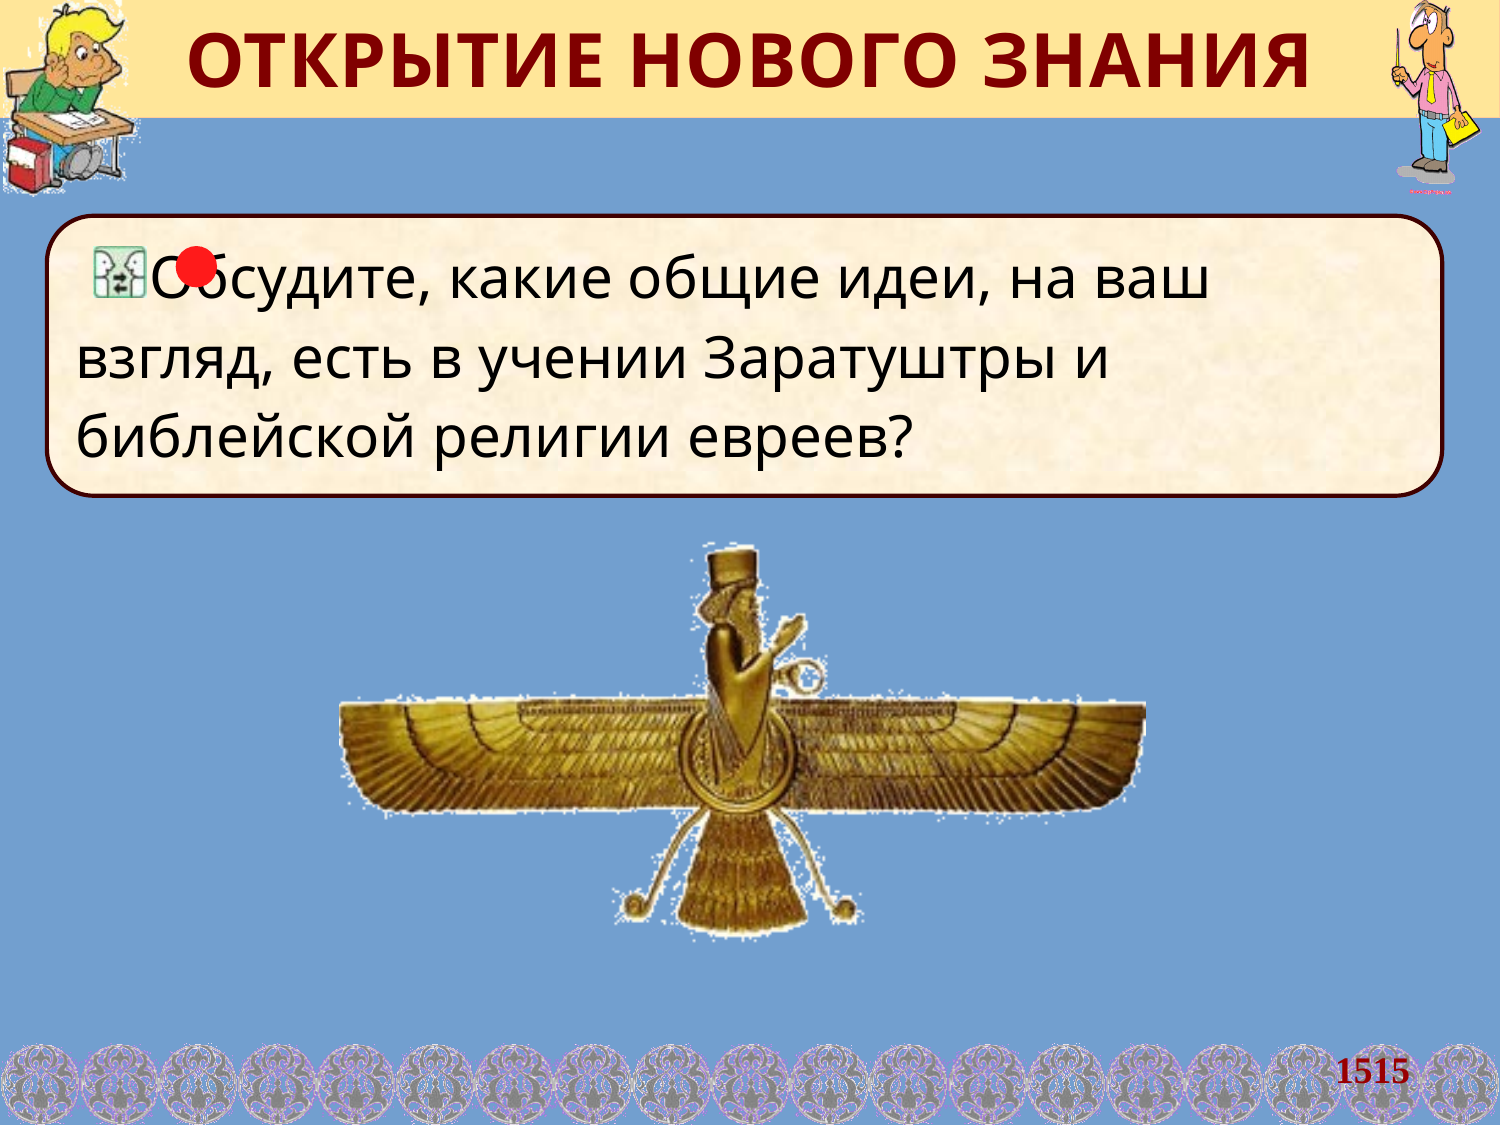

# ОТКРЫТИЕ НОВОГО ЗНАНИЯ
	Обсудите, какие общие идеи, на ваш взгляд, есть в учении Заратуштры и библейской религии евреев?